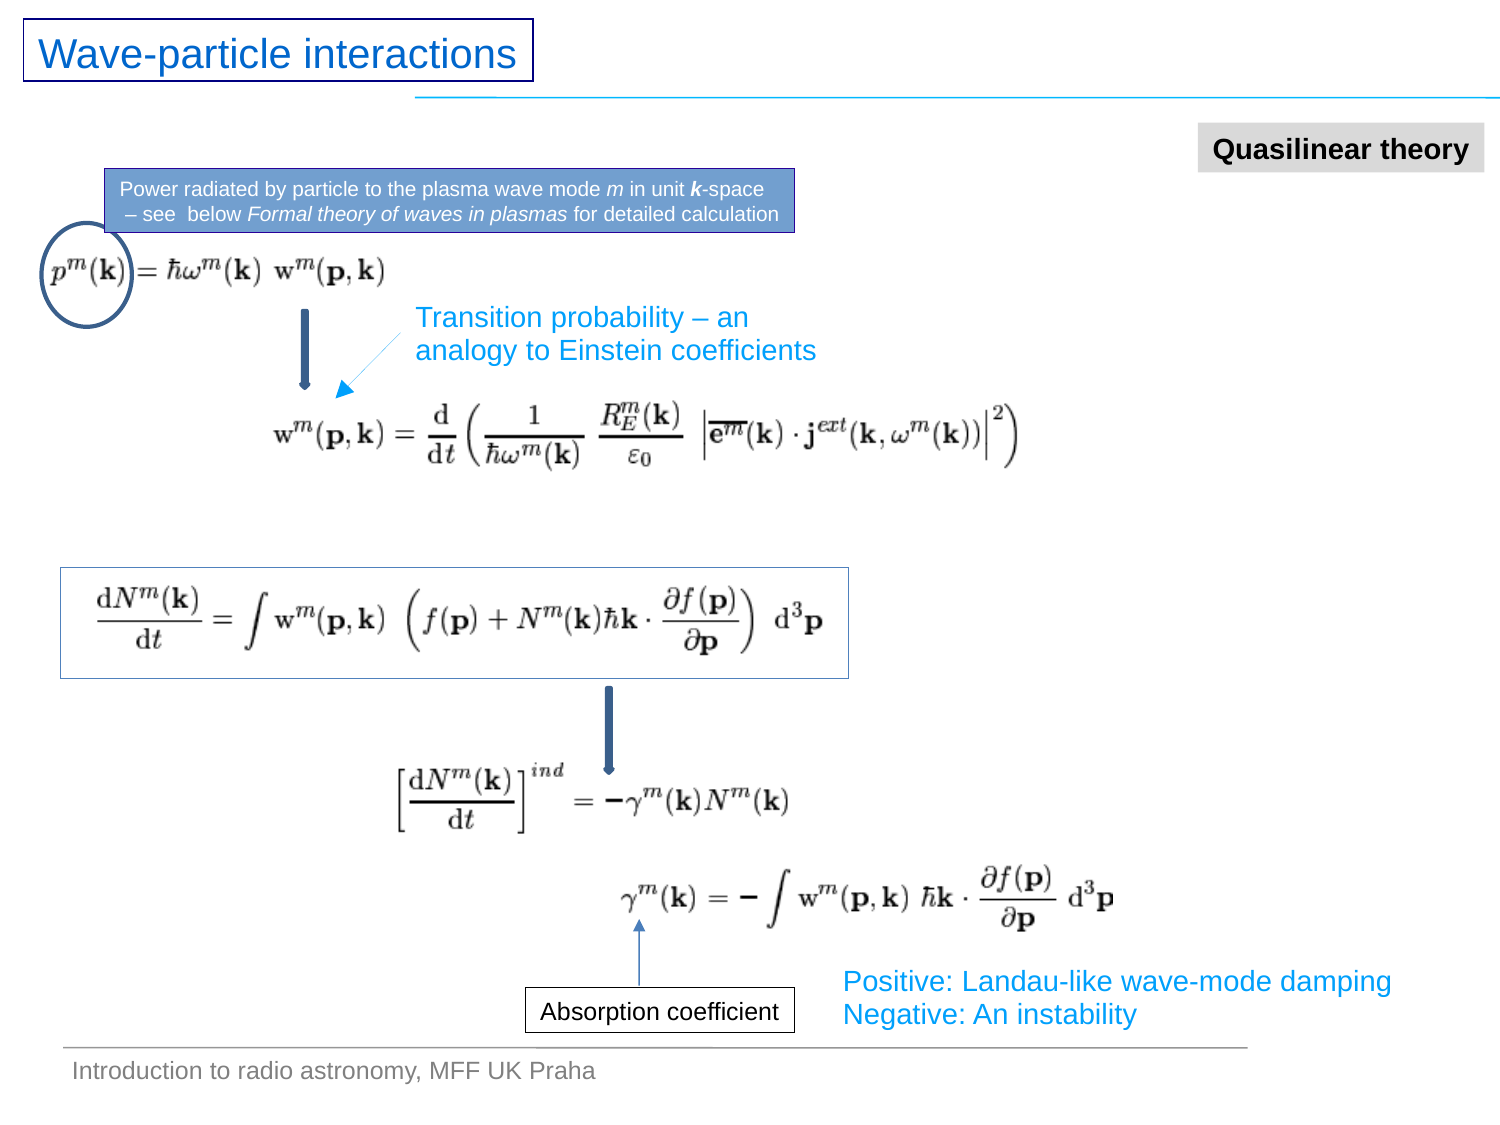

Wave-particle interactions
Quasilinear theory
Power radiated by particle to the plasma wave mode m in unit k-space
 – see below Formal theory of waves in plasmas for detailed calculation
Transition probability – an
analogy to Einstein coefficients
Positive: Landau-like wave-mode damping
Negative: An instability
Absorption coefficient
Introduction to radio astronomy